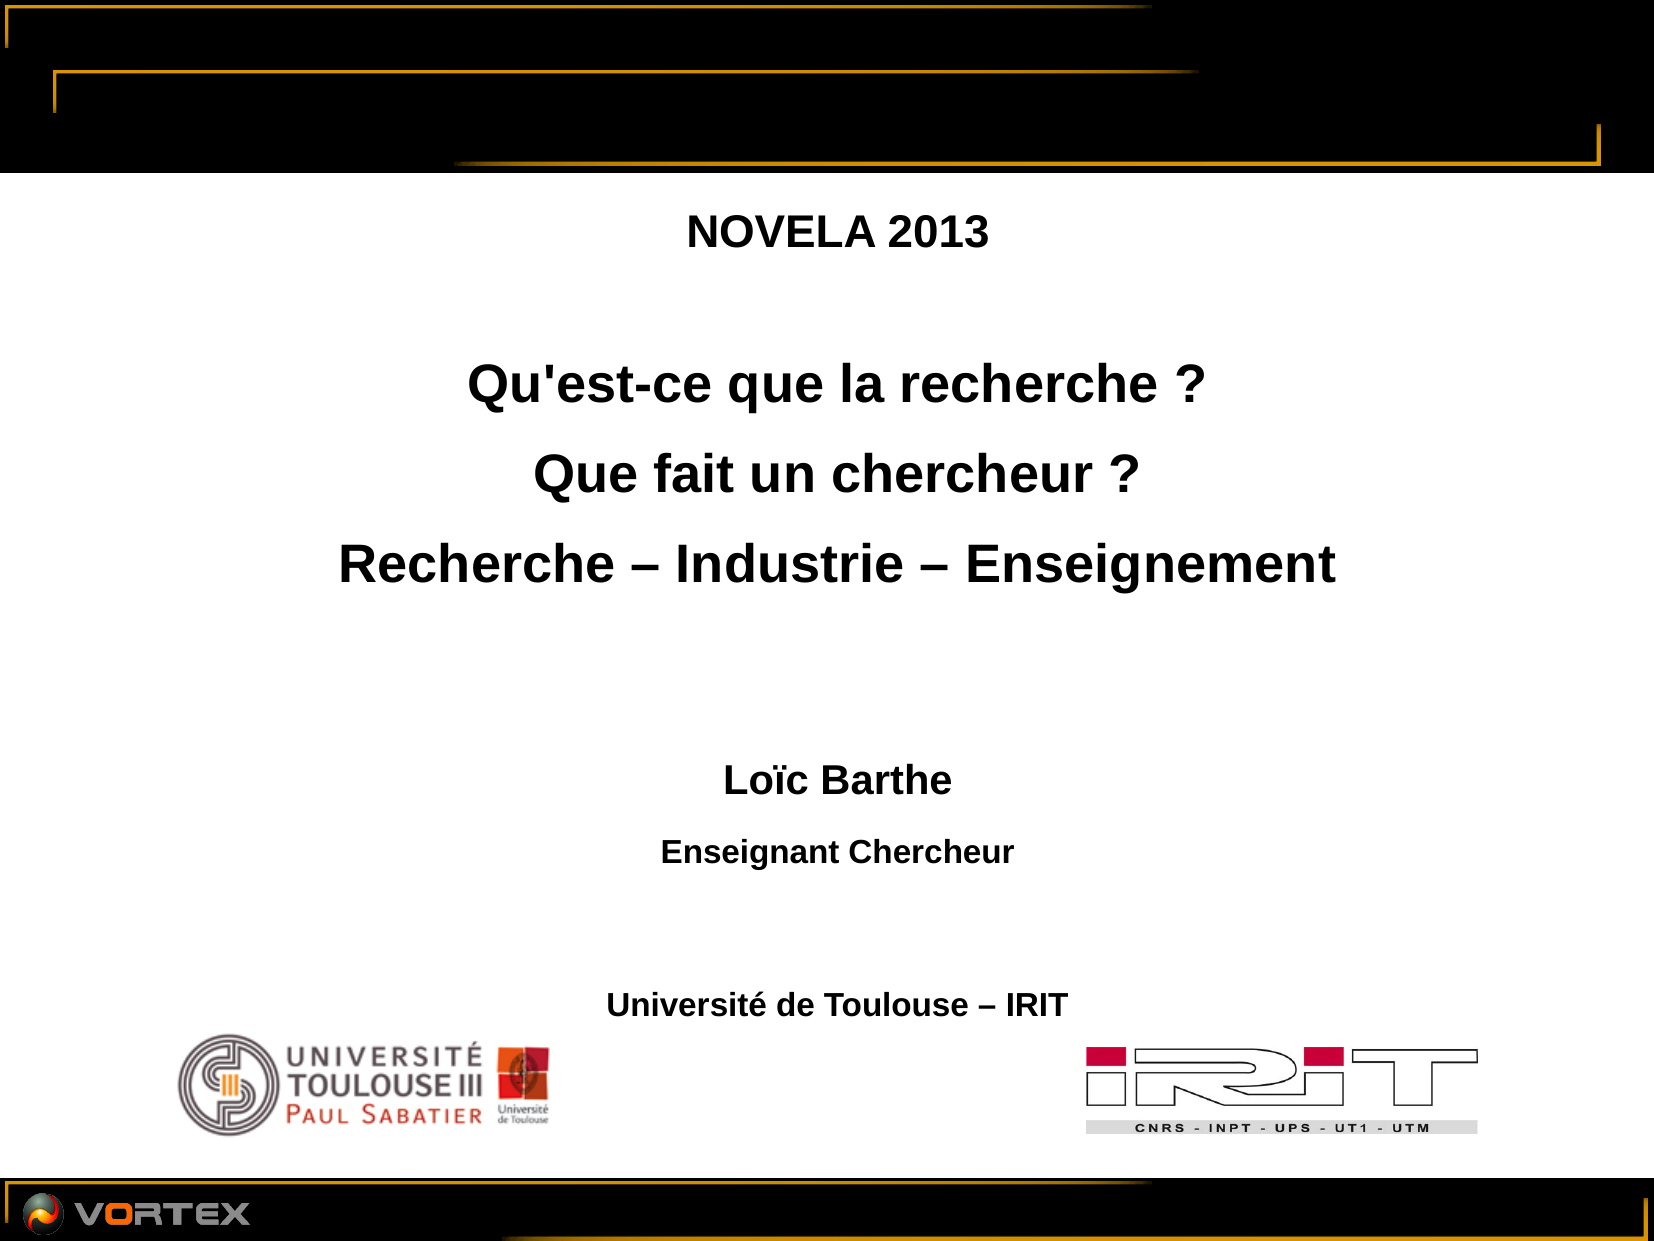

# NOVELA 2013
Qu'est-ce que la recherche ?
Que fait un chercheur ?
Recherche – Industrie – Enseignement
Loïc Barthe
Enseignant Chercheur
Université de Toulouse – IRIT